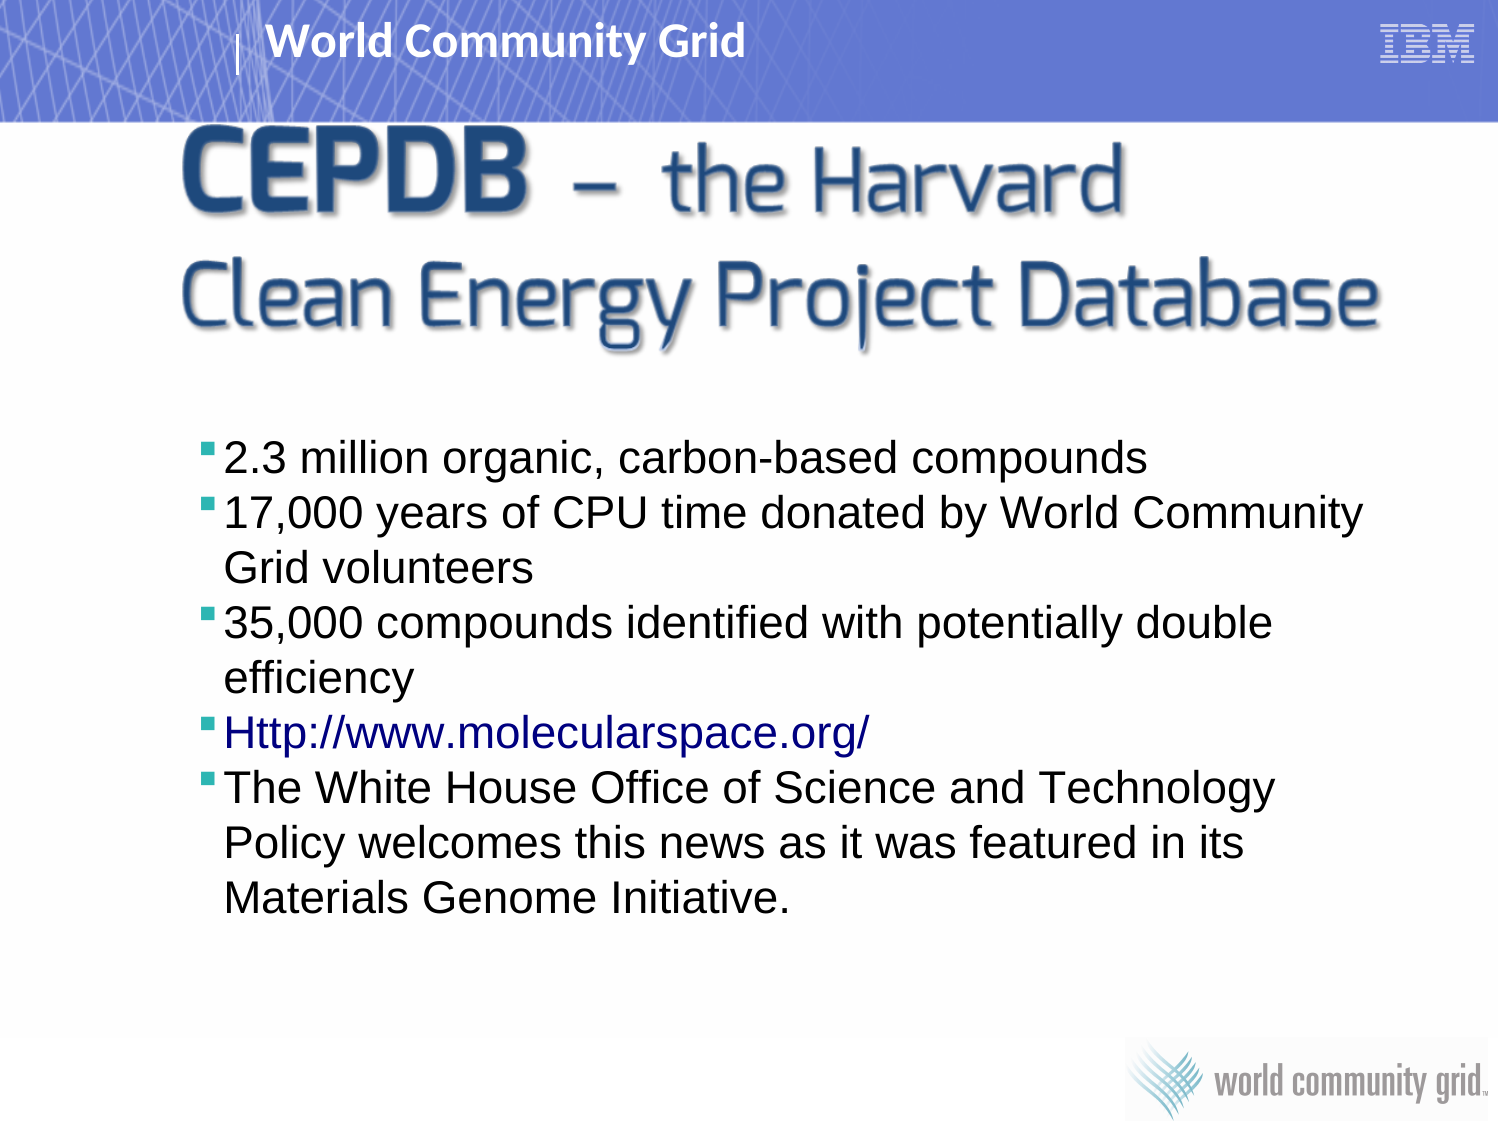

# 2.3 million organic, carbon-based compounds
17,000 years of CPU time donated by World Community Grid volunteers
35,000 compounds identified with potentially double efficiency
Http://www.molecularspace.org/
The White House Office of Science and Technology Policy welcomes this news as it was featured in its Materials Genome Initiative.